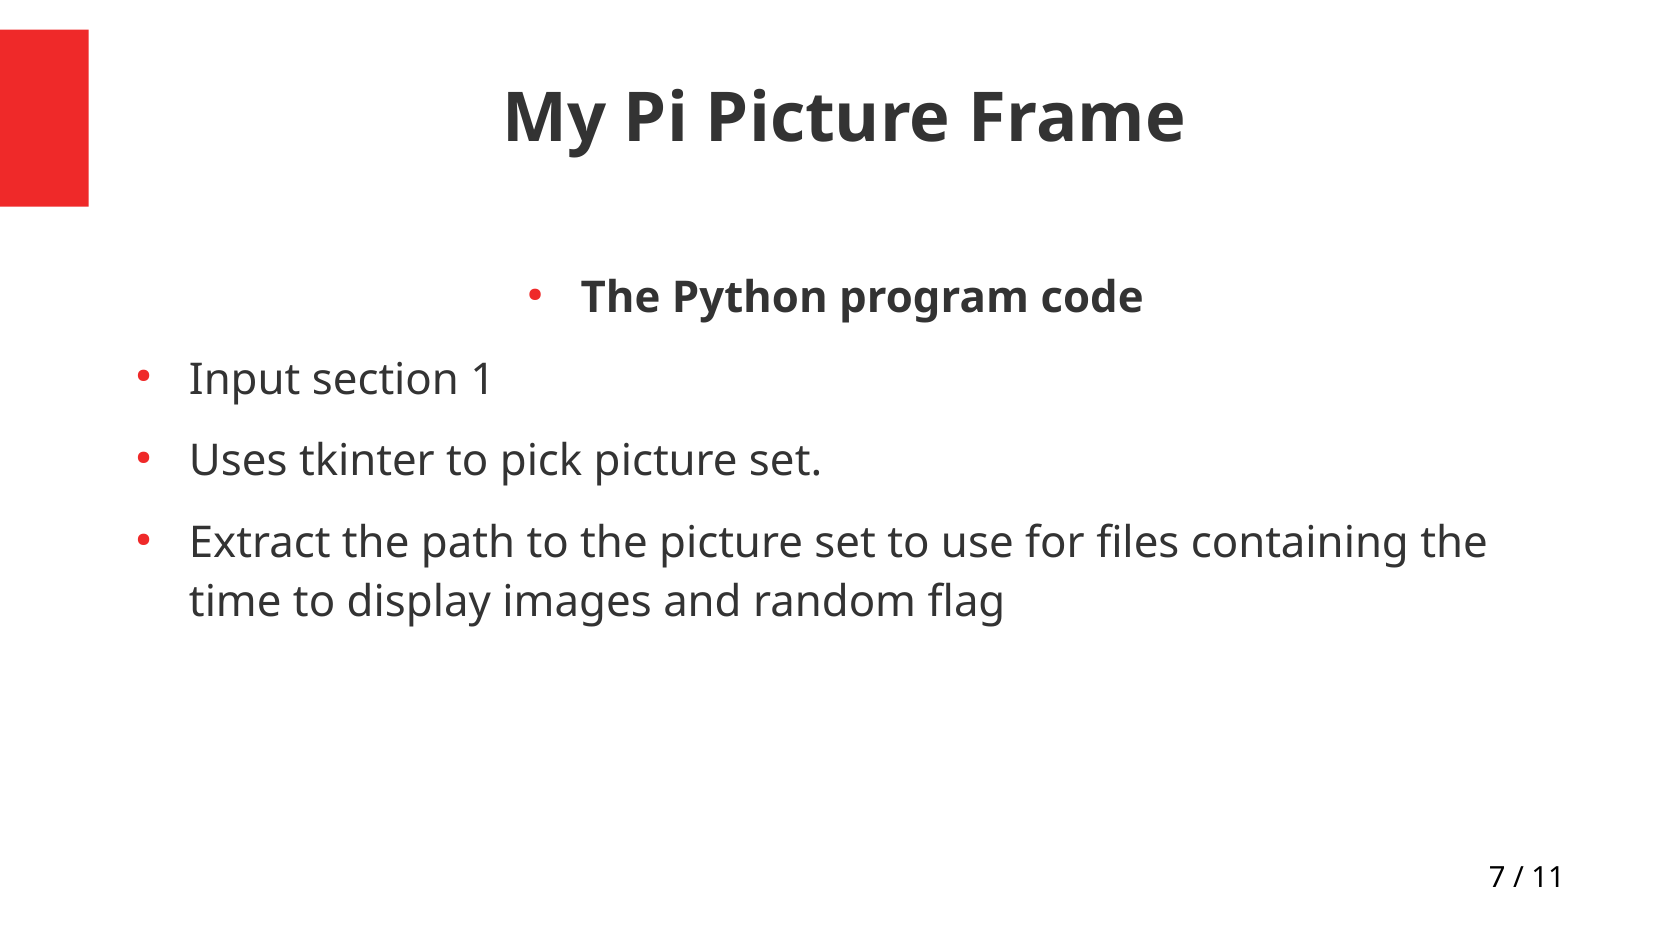

# My Pi Picture Frame
The Python program code
Input section 1
Uses tkinter to pick picture set.
Extract the path to the picture set to use for files containing the time to display images and random flag
7